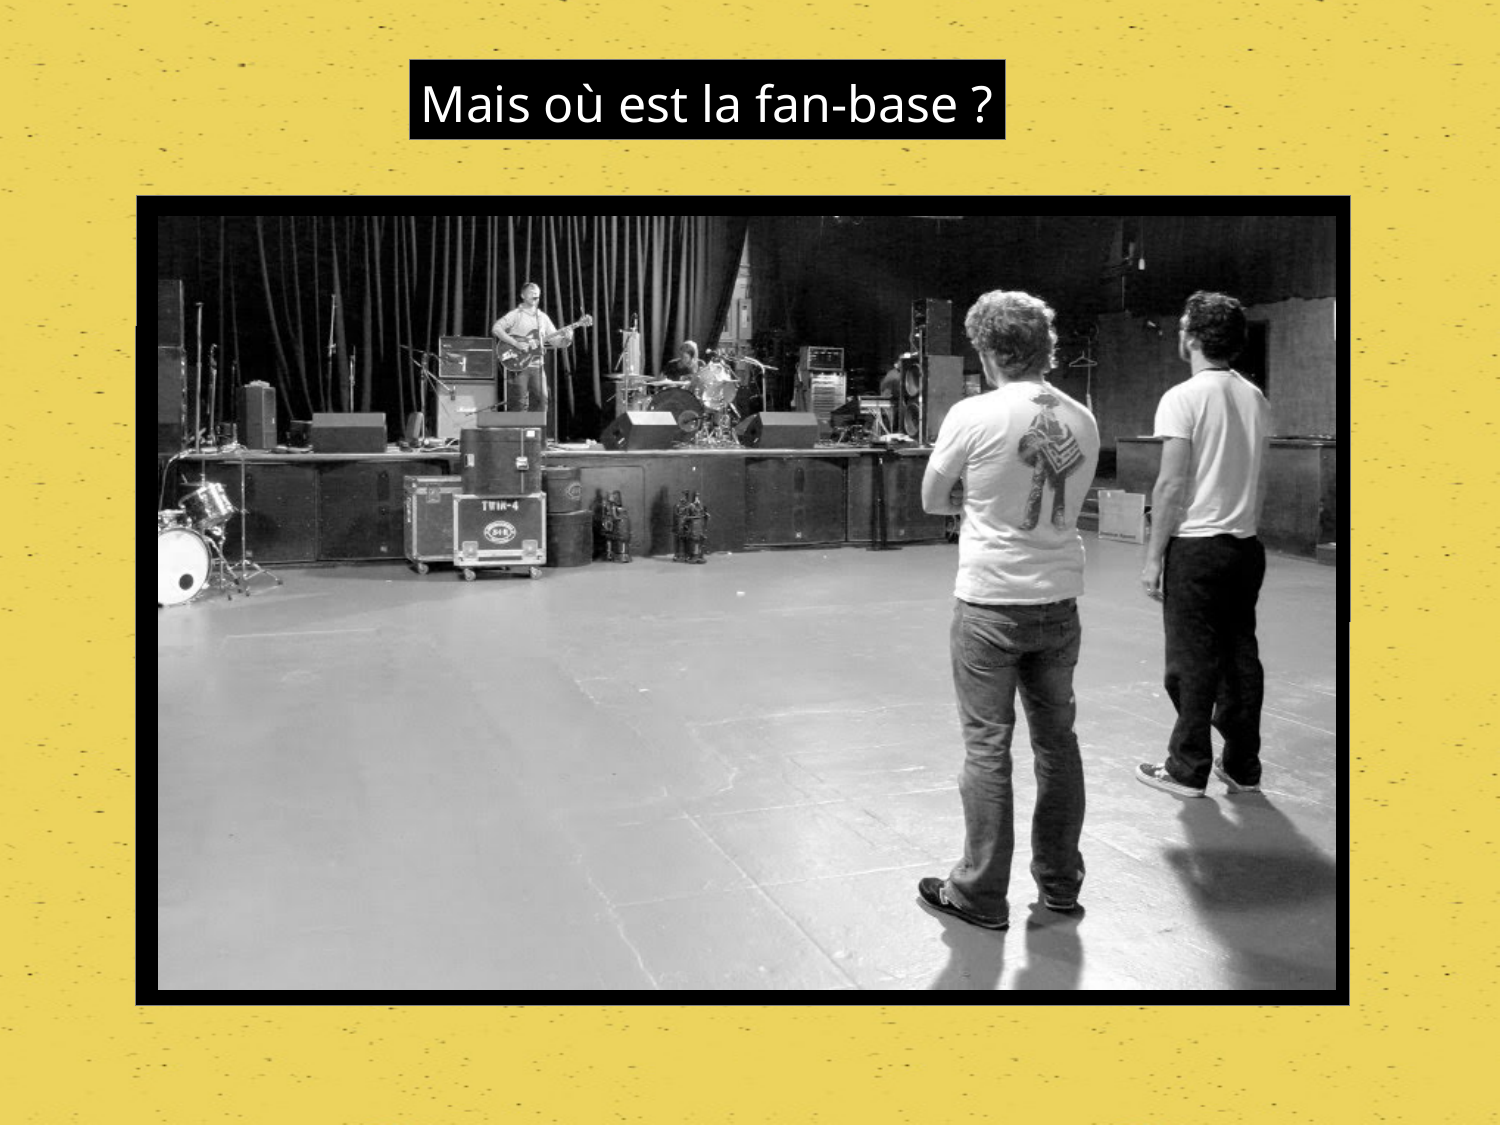

Mais où est la fan-base ?
#